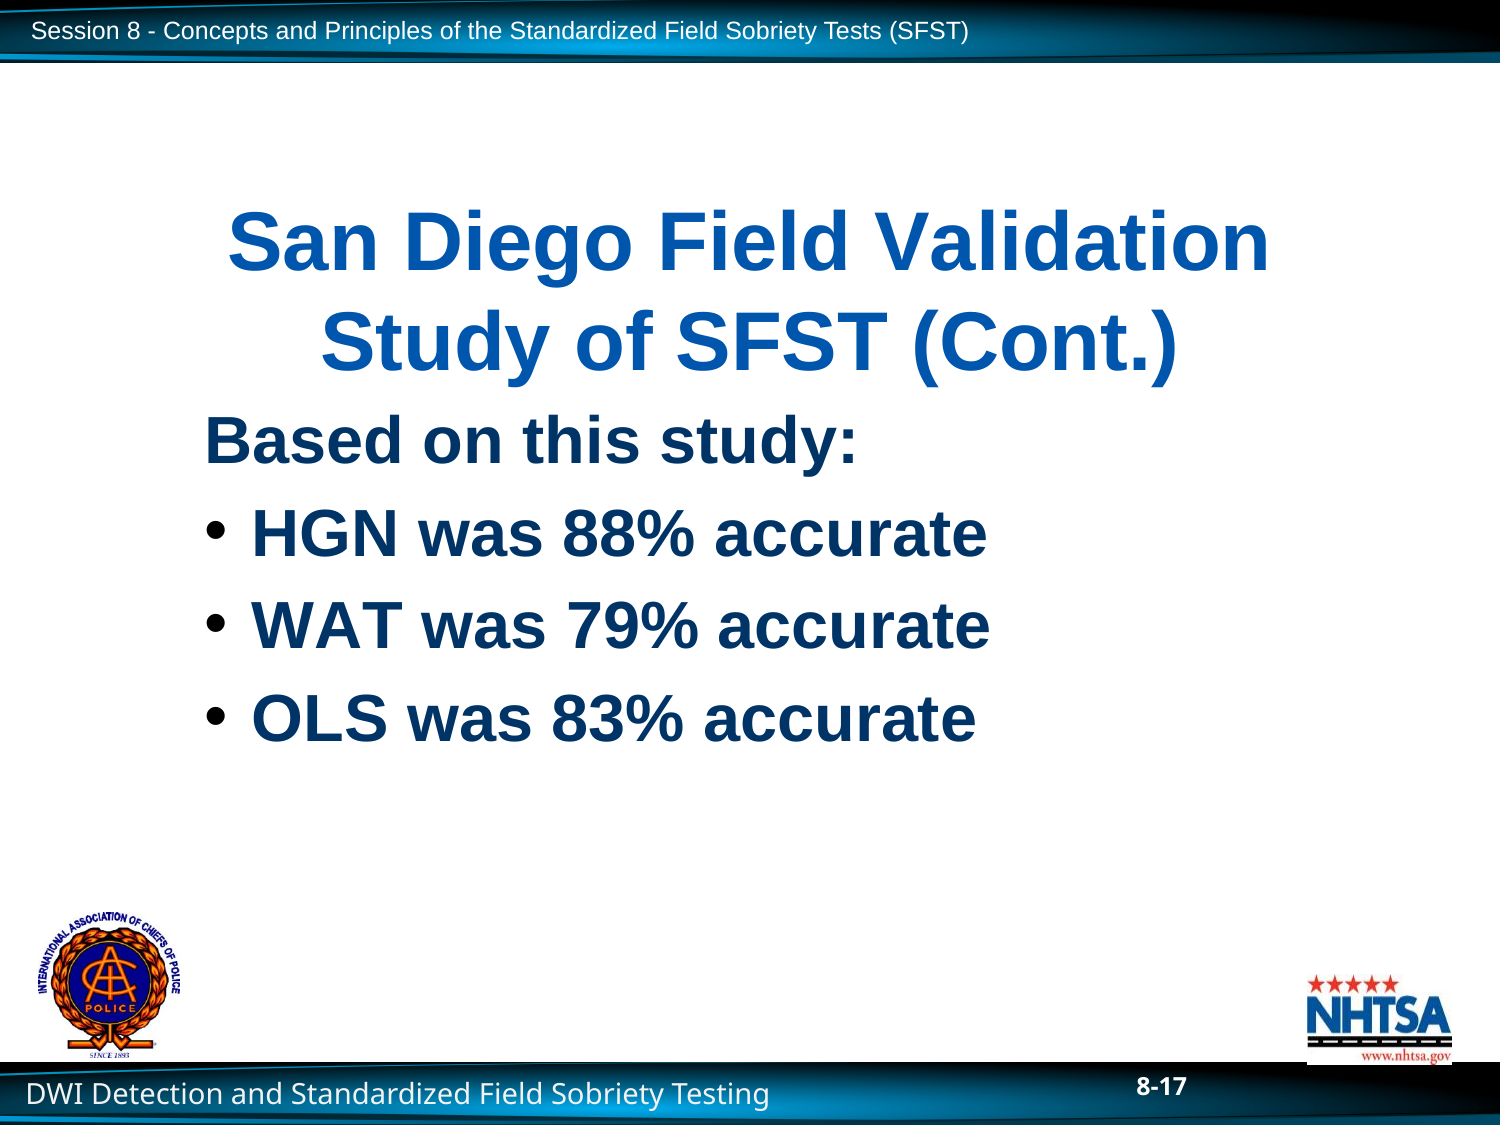

San Diego Field Validation
Study of SFST (Cont.)
# Based on this study:
HGN was 88% accurate
WAT was 79% accurate
OLS was 83% accurate
8-17